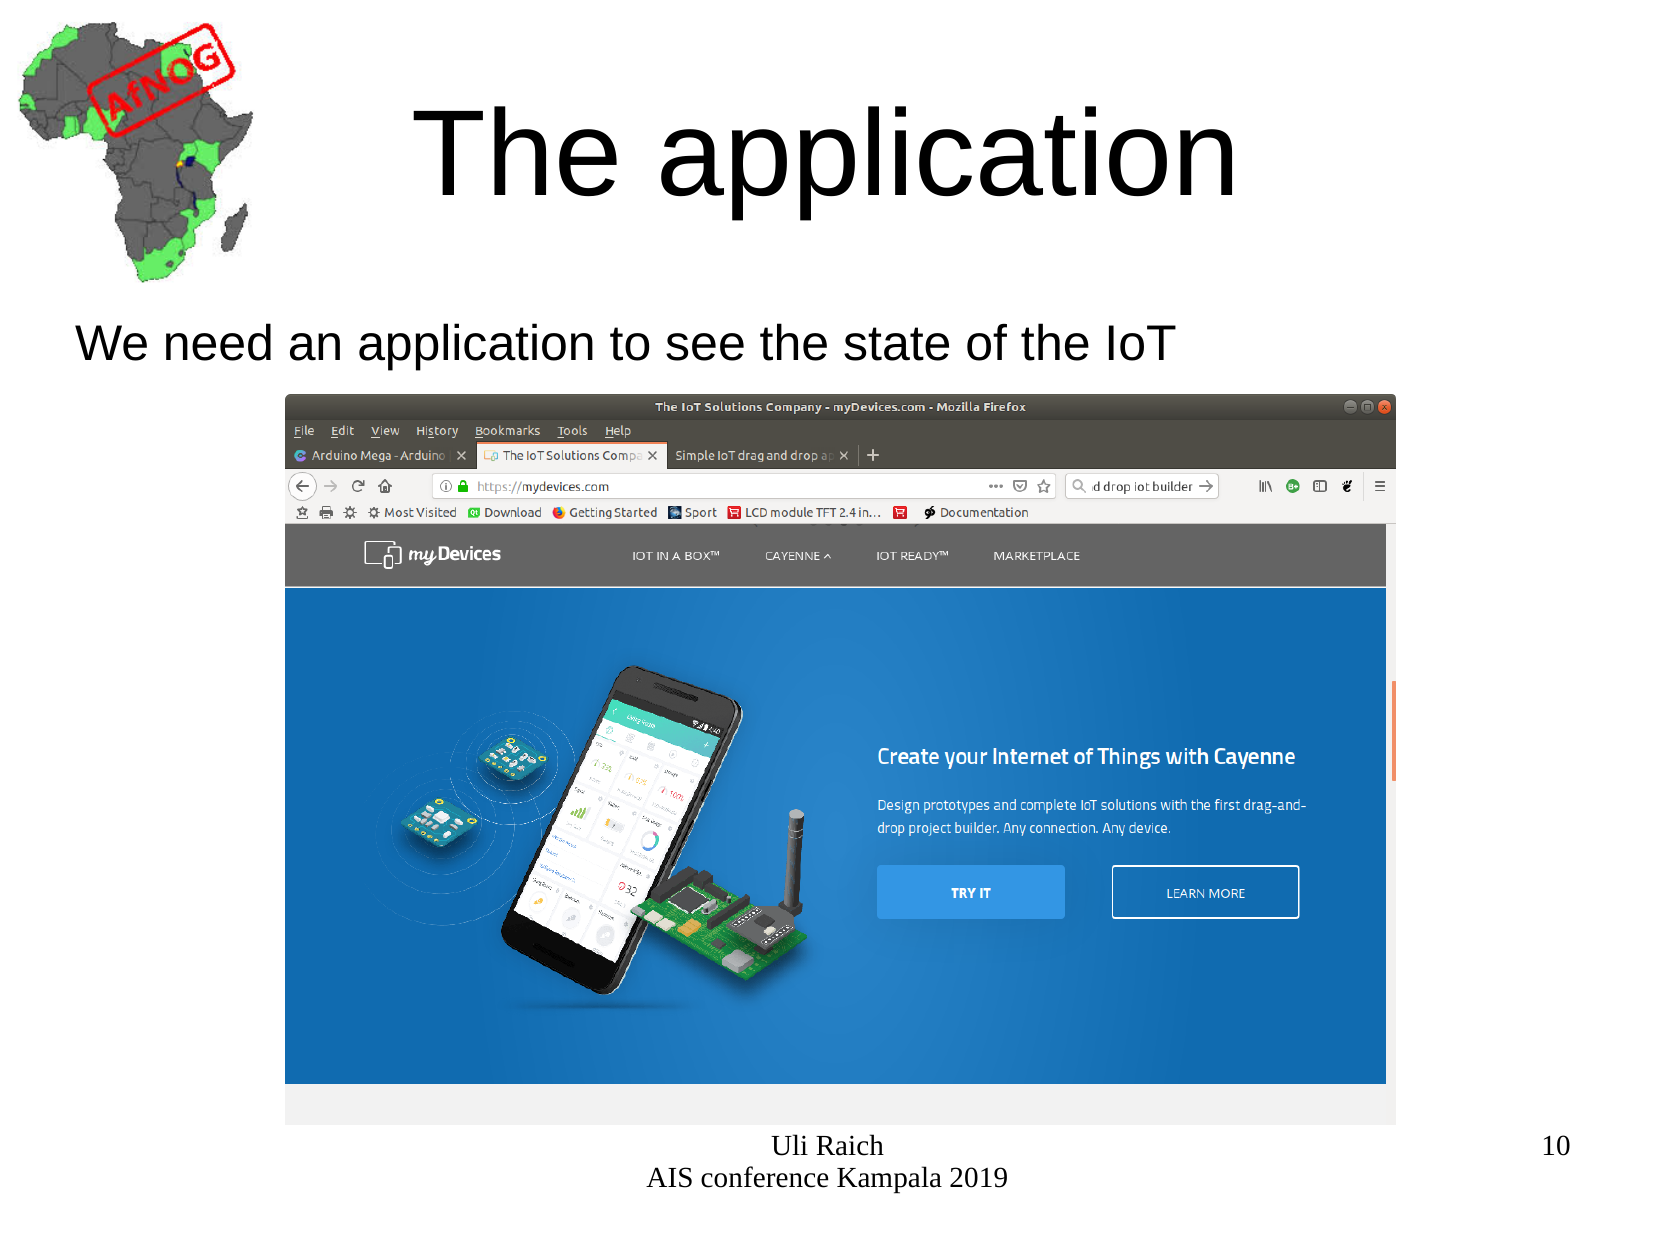

# The application
We need an application to see the state of the IoT
Uli Raich AIS conference Kampala 2019
10